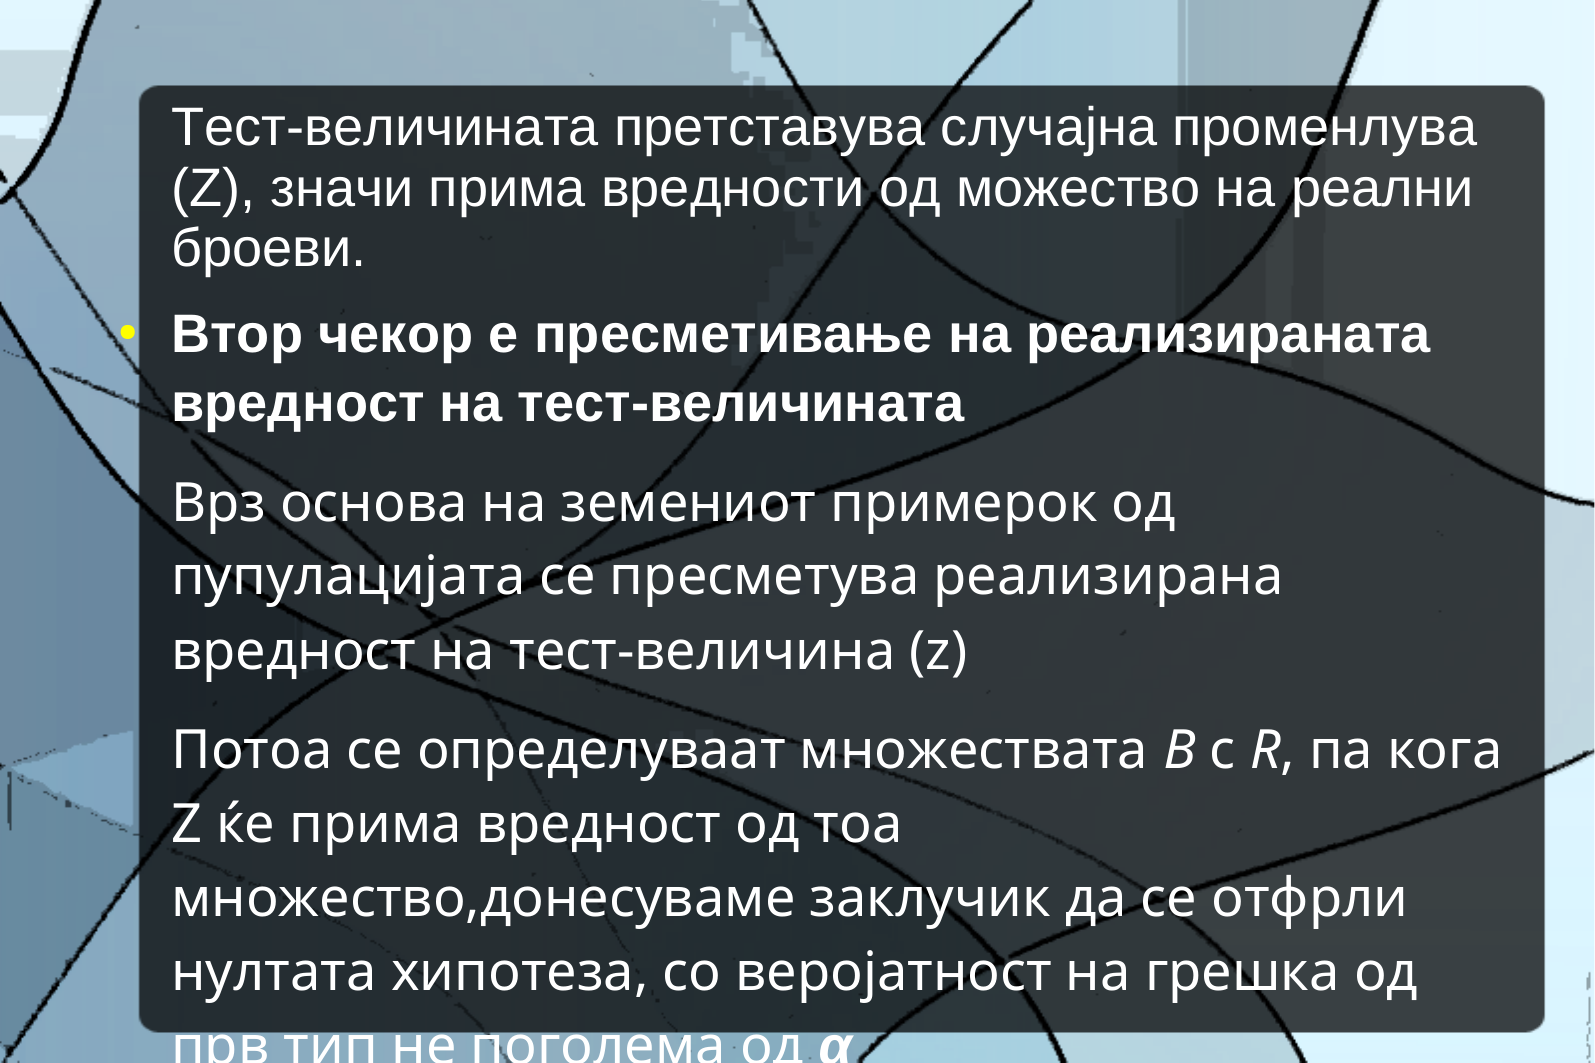

# Тест-величината претставува случајна променлува (Z), значи прима вредности од можество на реални броеви.
Втор чекор е пресметивање на реализираната вредност на тест-величината
Врз основа на земениот примерок од пупулацијата се пресметува реализирана вредност на тест-величина (z)
Потоа се определуваат множествата B c R, па кога Z ќе прима вредност од тоа множество,донесуваме заклучик да се отфрли нултата хипотеза, со веројатност на грешка од прв тип не поголема од α